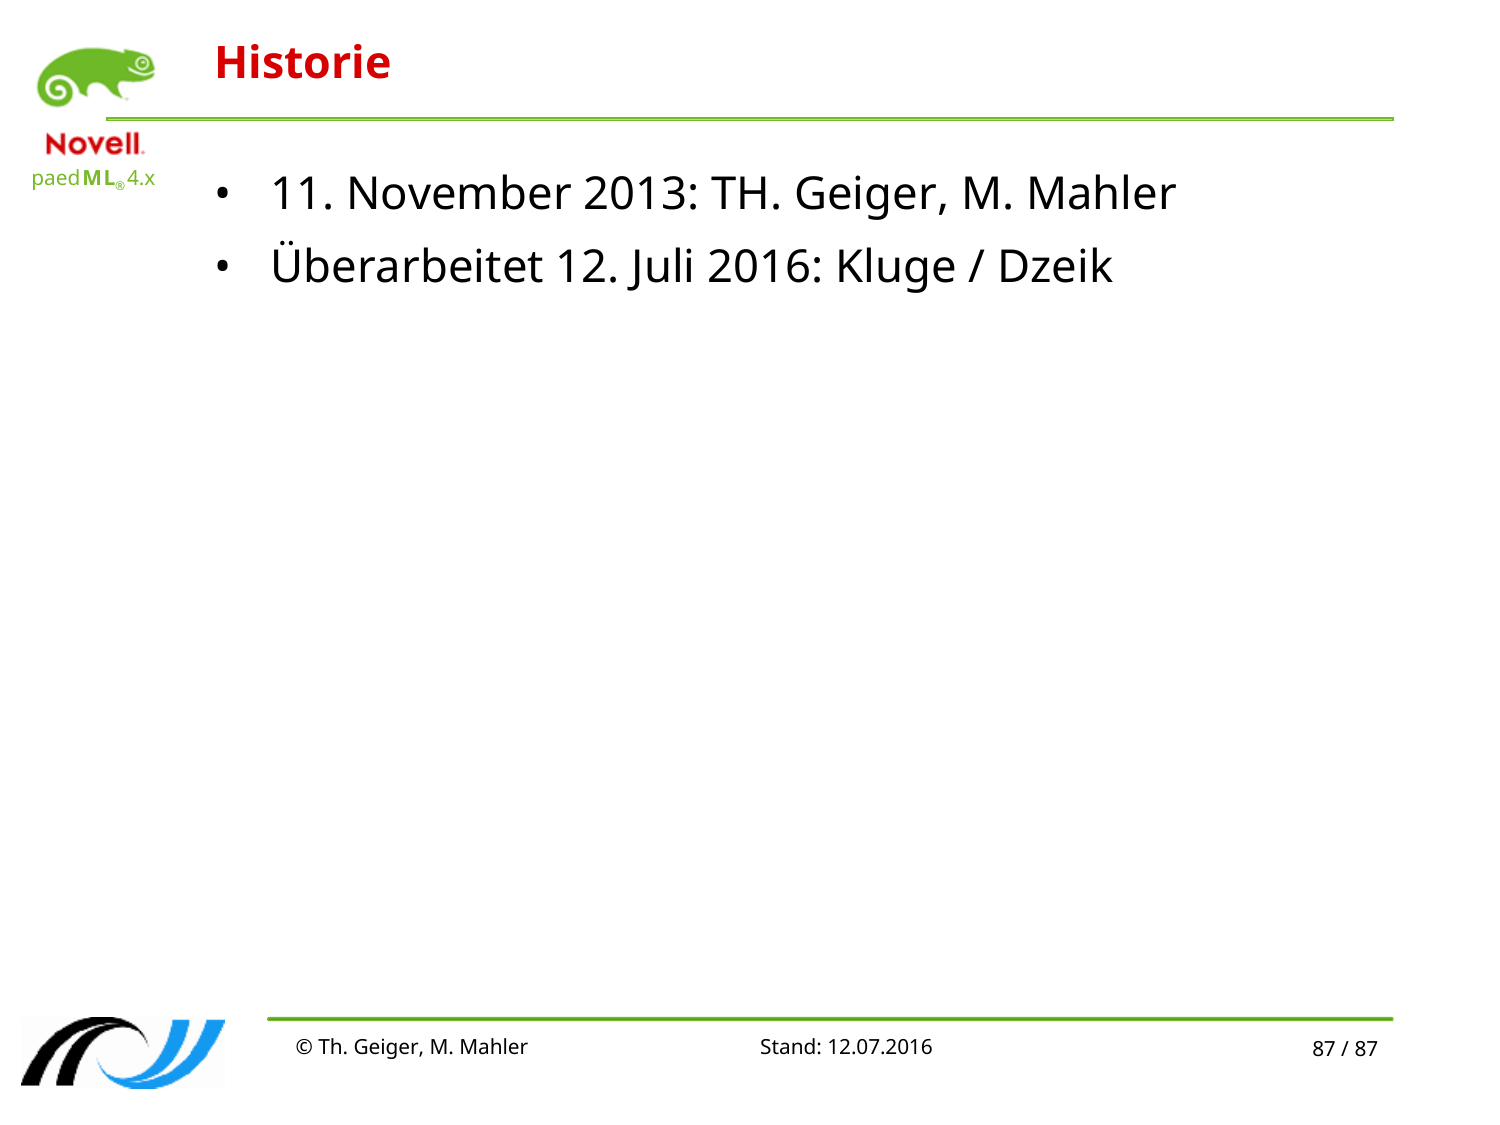

# Historie
11. November 2013: TH. Geiger, M. Mahler
Überarbeitet 12. Juli 2016: Kluge / Dzeik
© Th. Geiger, M. Mahler
12.07.2016
87